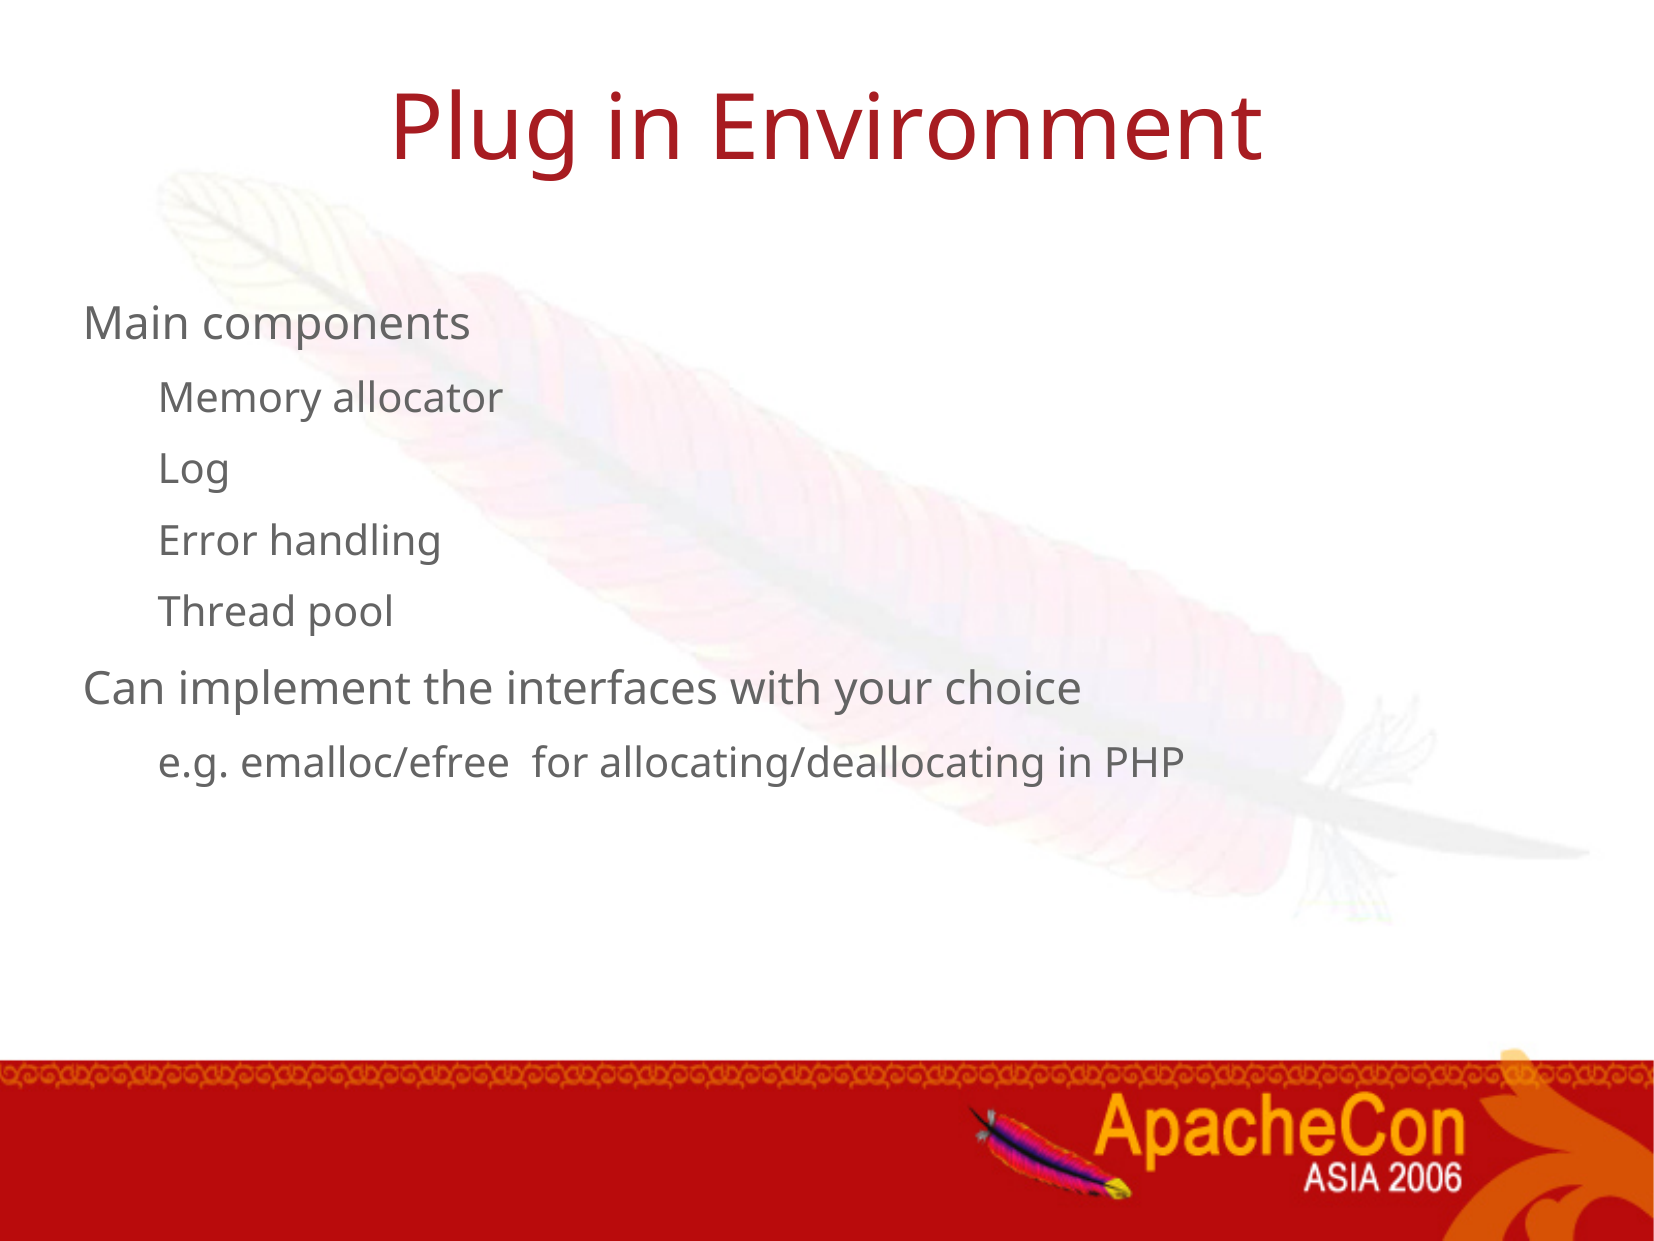

# Plug in Environment
Main components
Memory allocator
Log
Error handling
Thread pool
Can implement the interfaces with your choice
e.g. emalloc/efree for allocating/deallocating in PHP